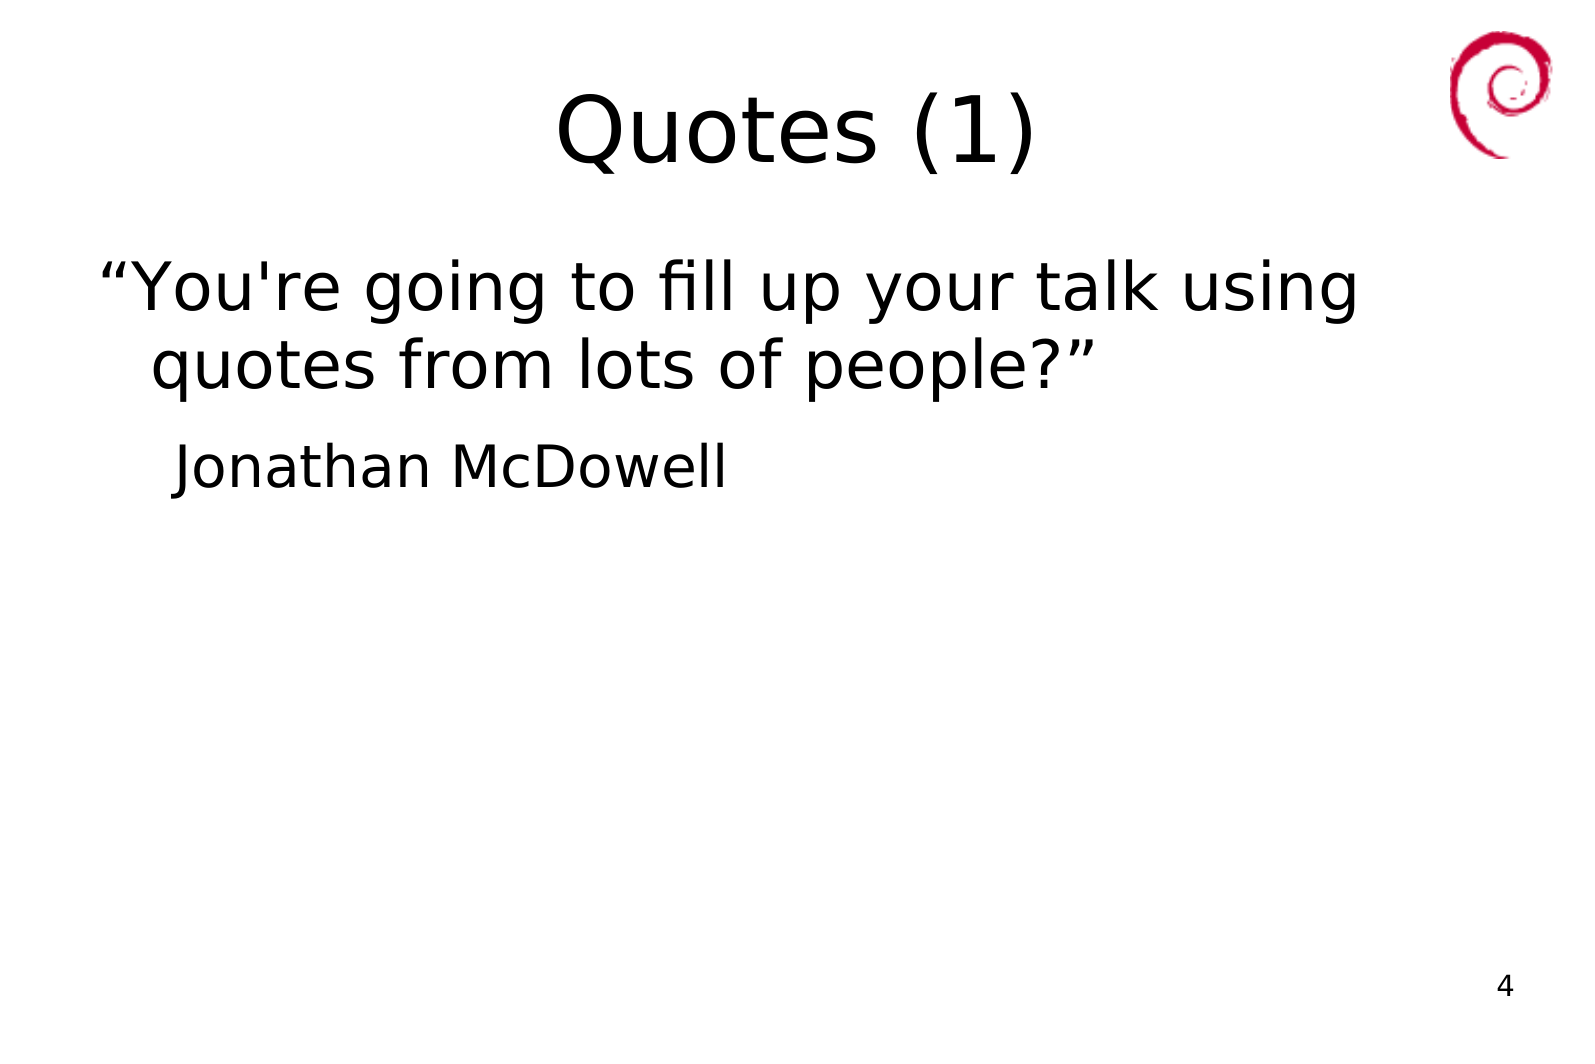

# Quotes (1)
“You're going to fill up your talk using quotes from lots of people?”
Jonathan McDowell
4